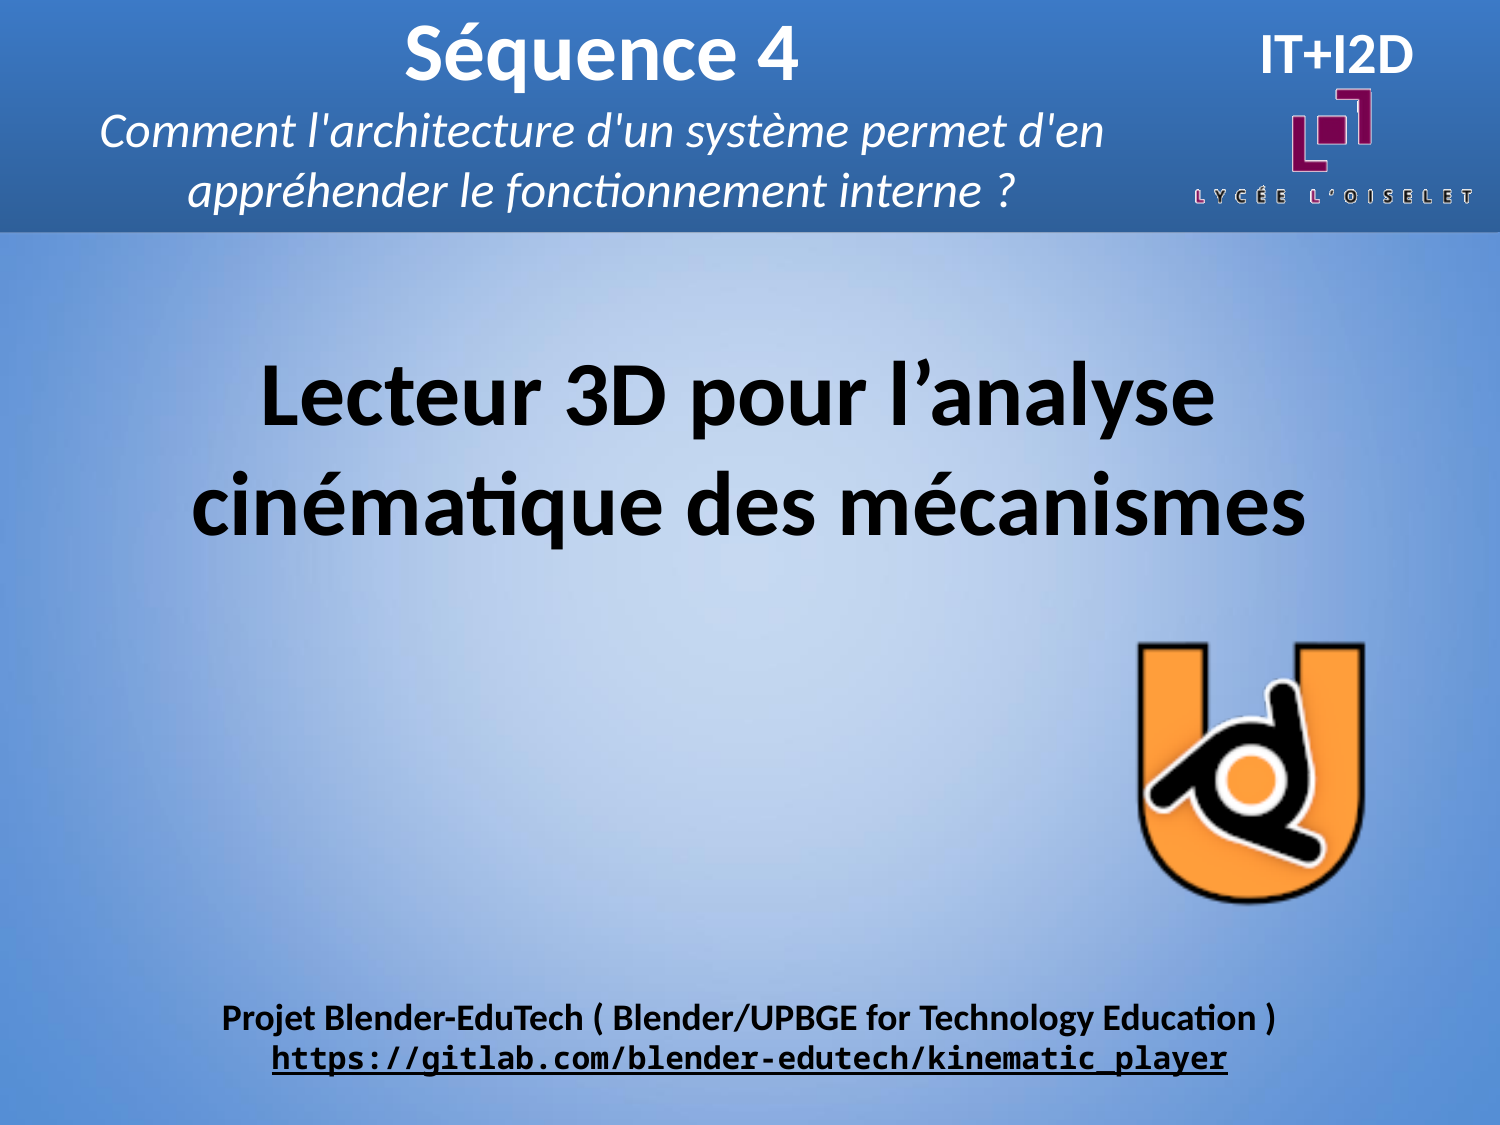

Séquence 4
Comment l'architecture d'un système permet d'en
appréhender le fonctionnement interne ?
IT+I2D
Lecteur 3D pour l’analyse
cinématique des mécanismes
Projet Blender-EduTech ( Blender/UPBGE for Technology Education )
https://gitlab.com/blender-edutech/kinematic_player